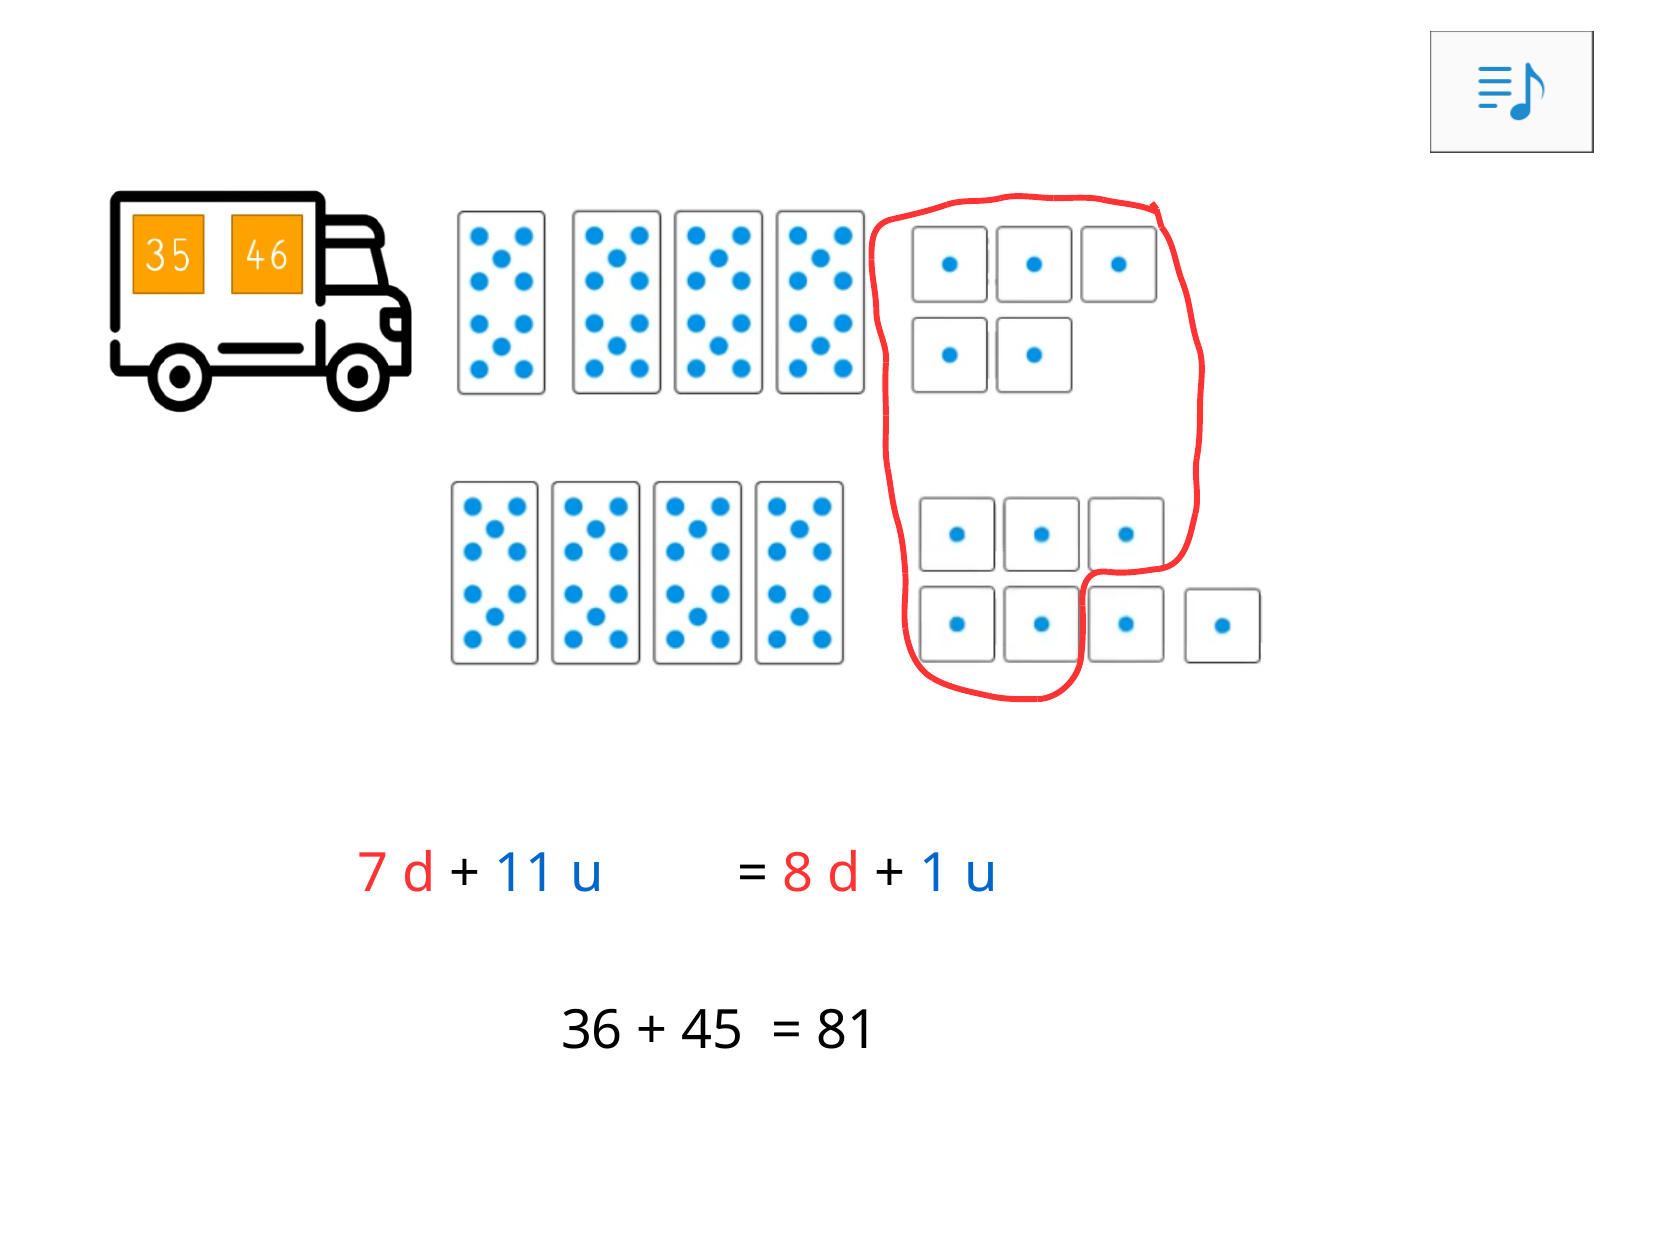

7 d + 11 u
 = 8 d + 1 u
36 + 45 = 81